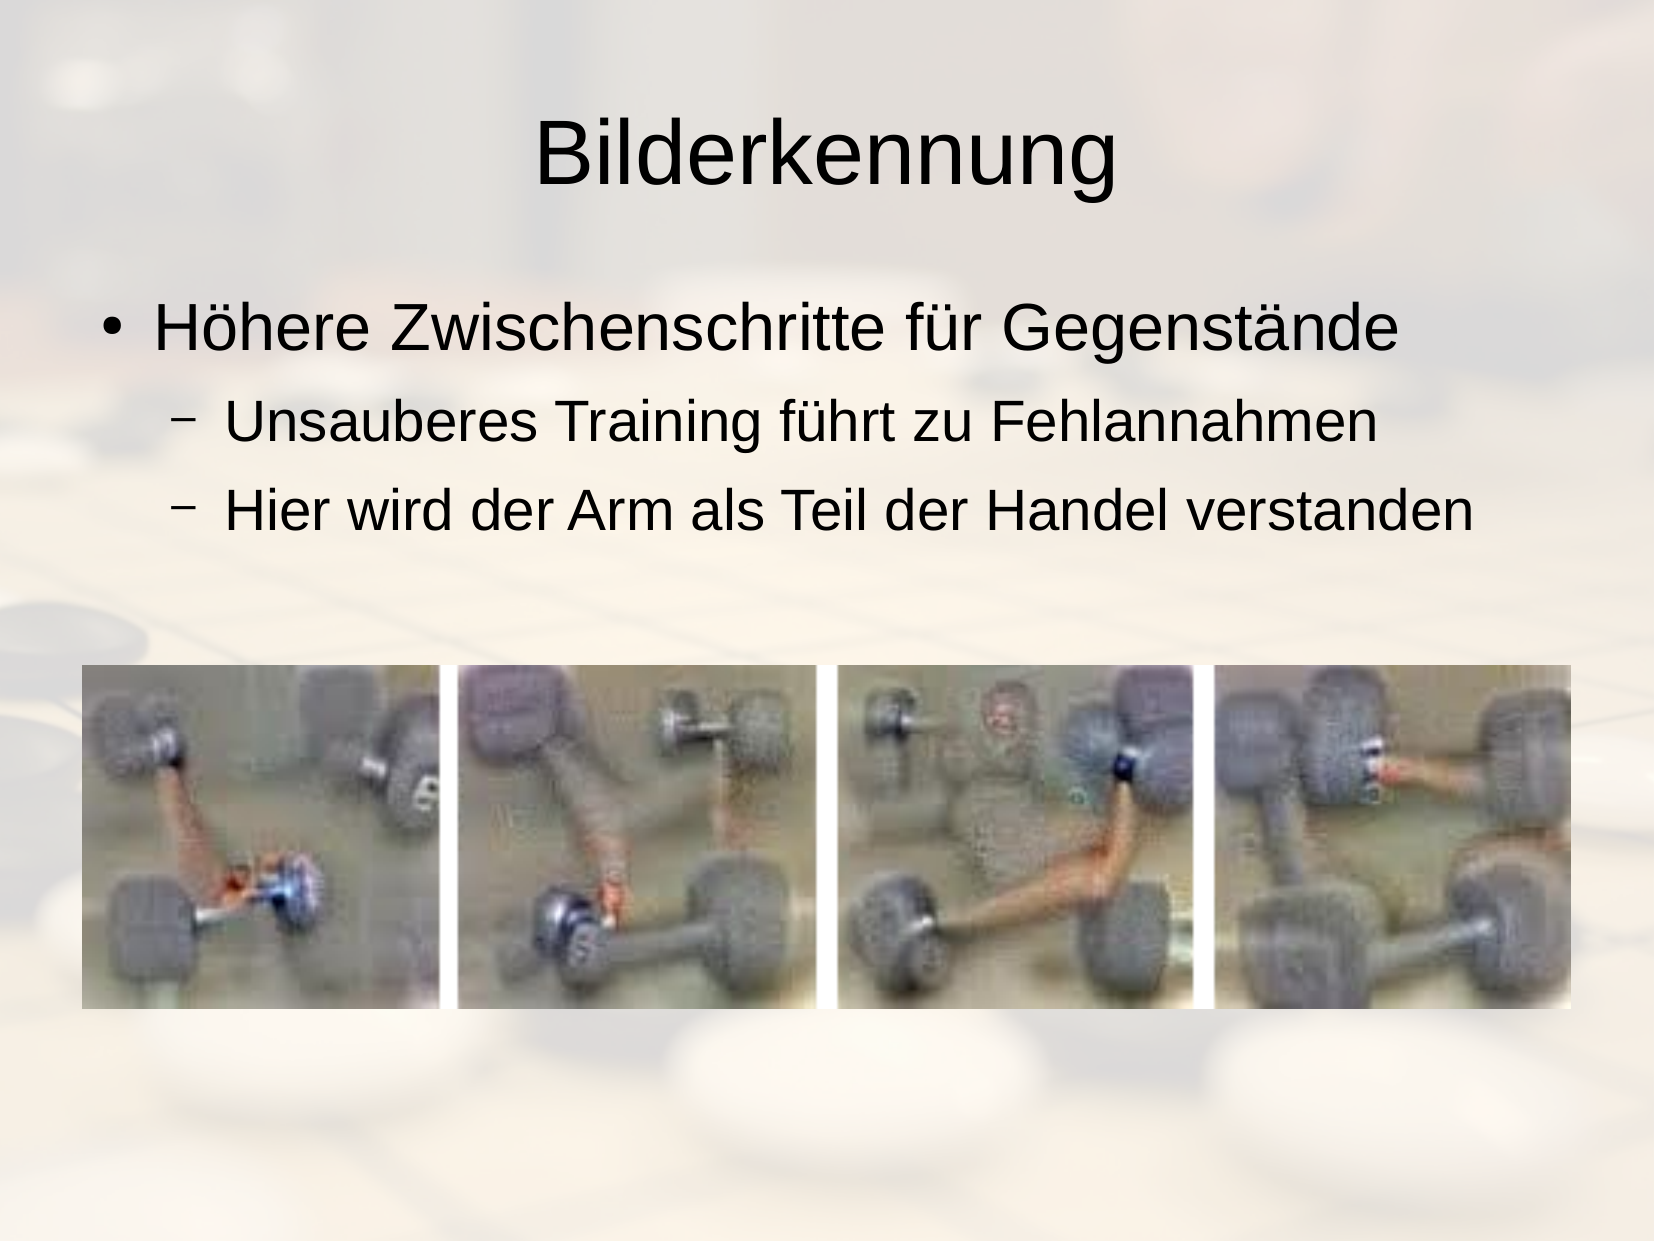

# Bilderkennung
Höhere Zwischenschritte für Gegenstände
Unsauberes Training führt zu Fehlannahmen
Hier wird der Arm als Teil der Handel verstanden